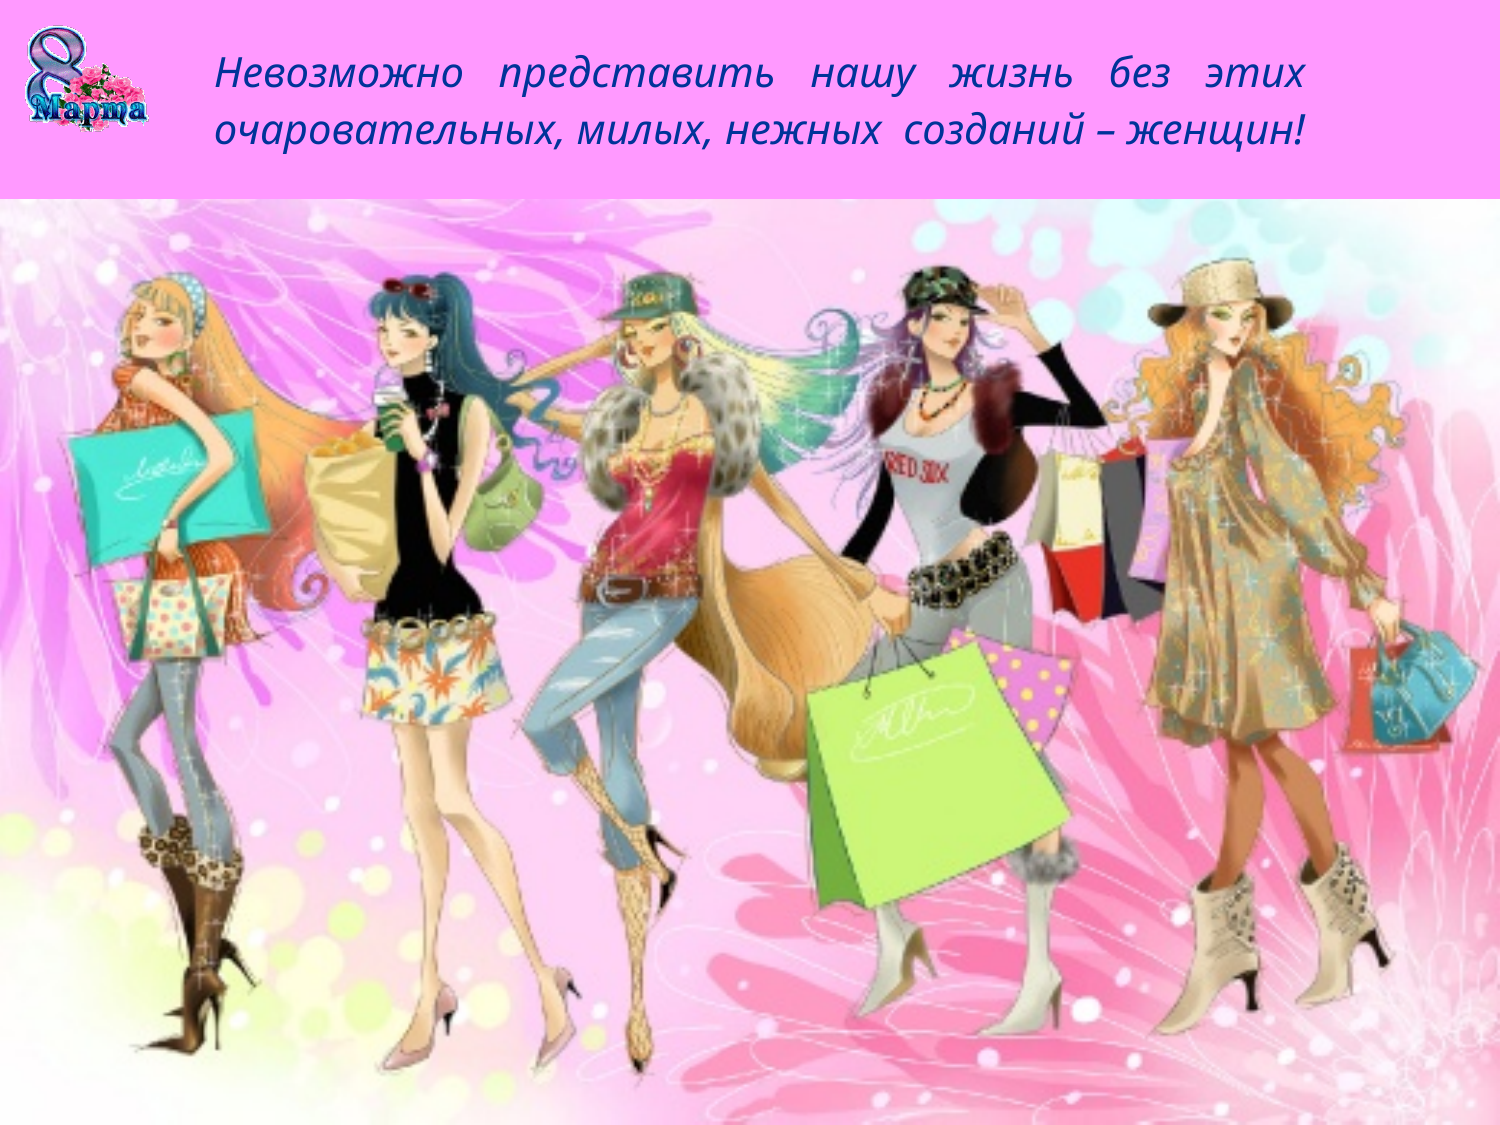

Невозможно представить нашу жизнь без этих очаровательных, милых, нежных созданий – женщин!